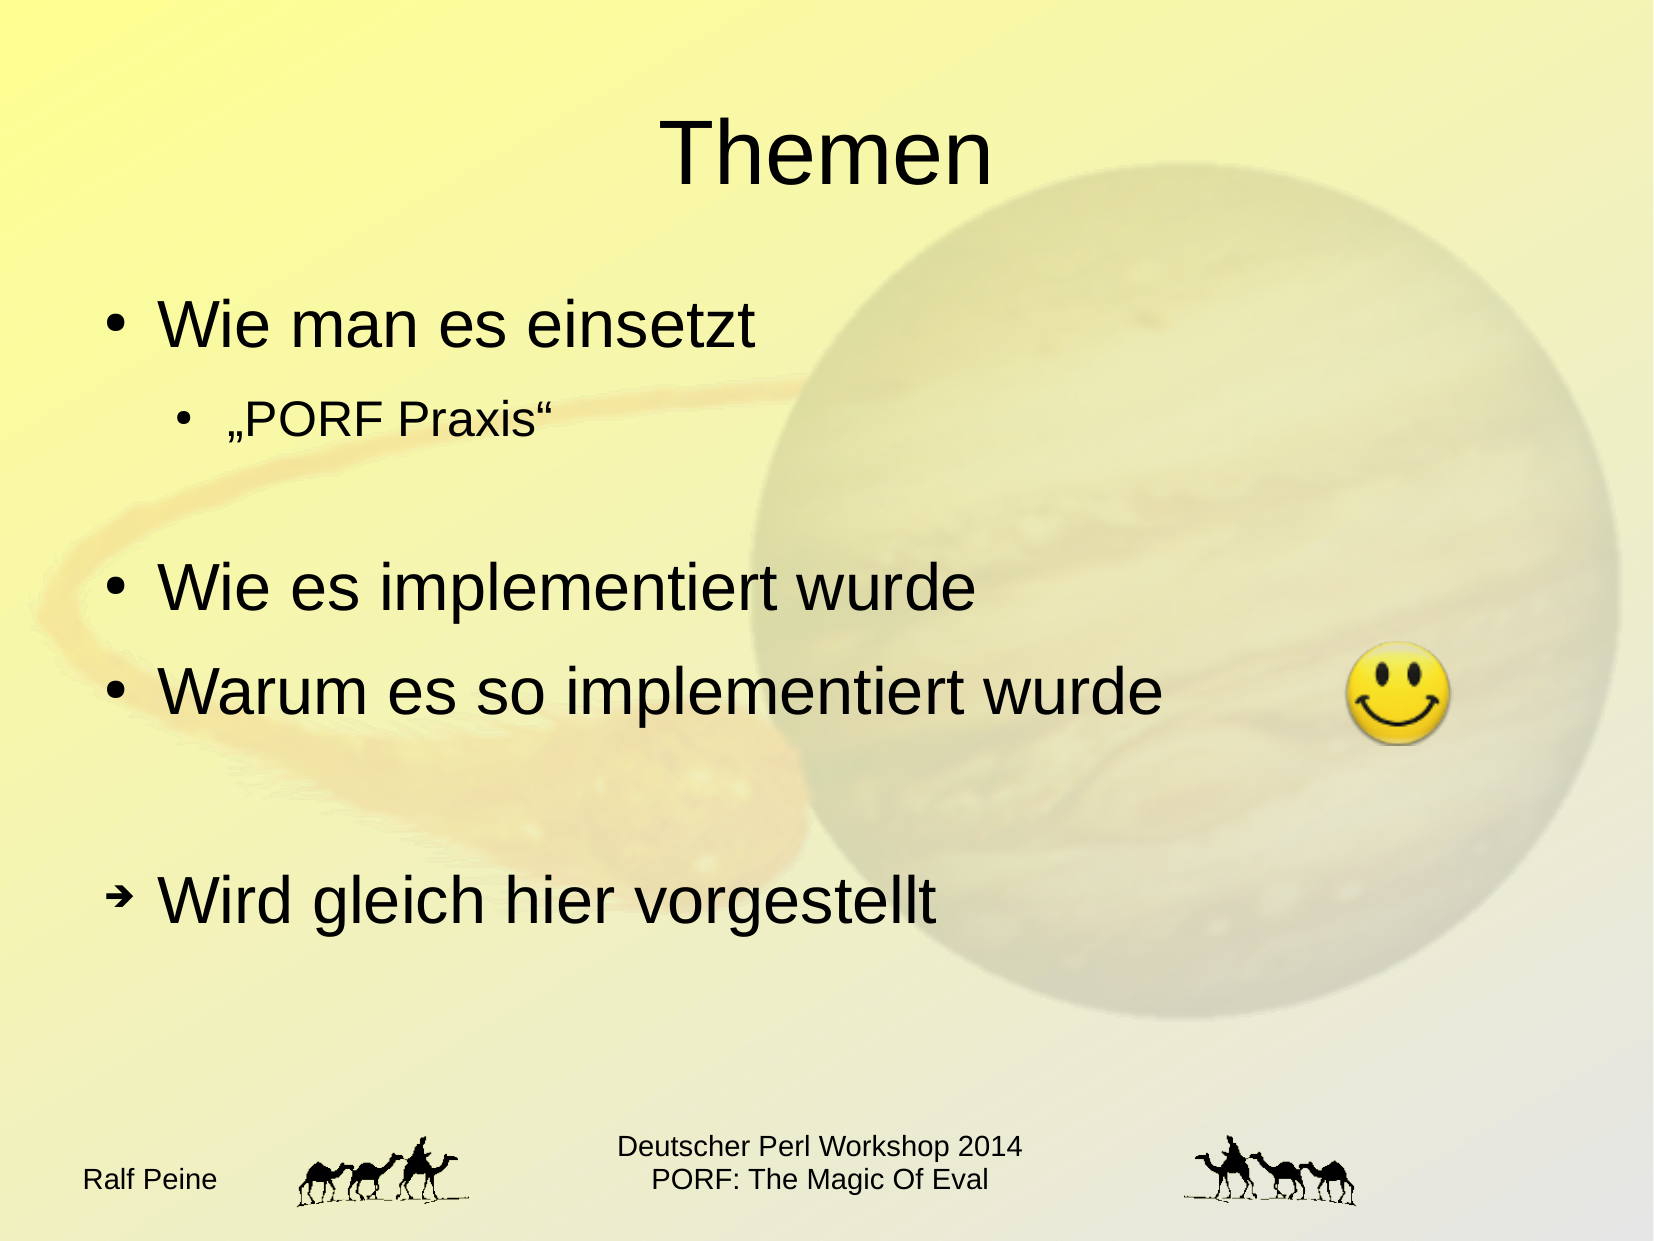

# Themen
Wie man es einsetzt
„PORF Praxis“
Wie es implementiert wurde
Warum es so implementiert wurde
Wird gleich hier vorgestellt